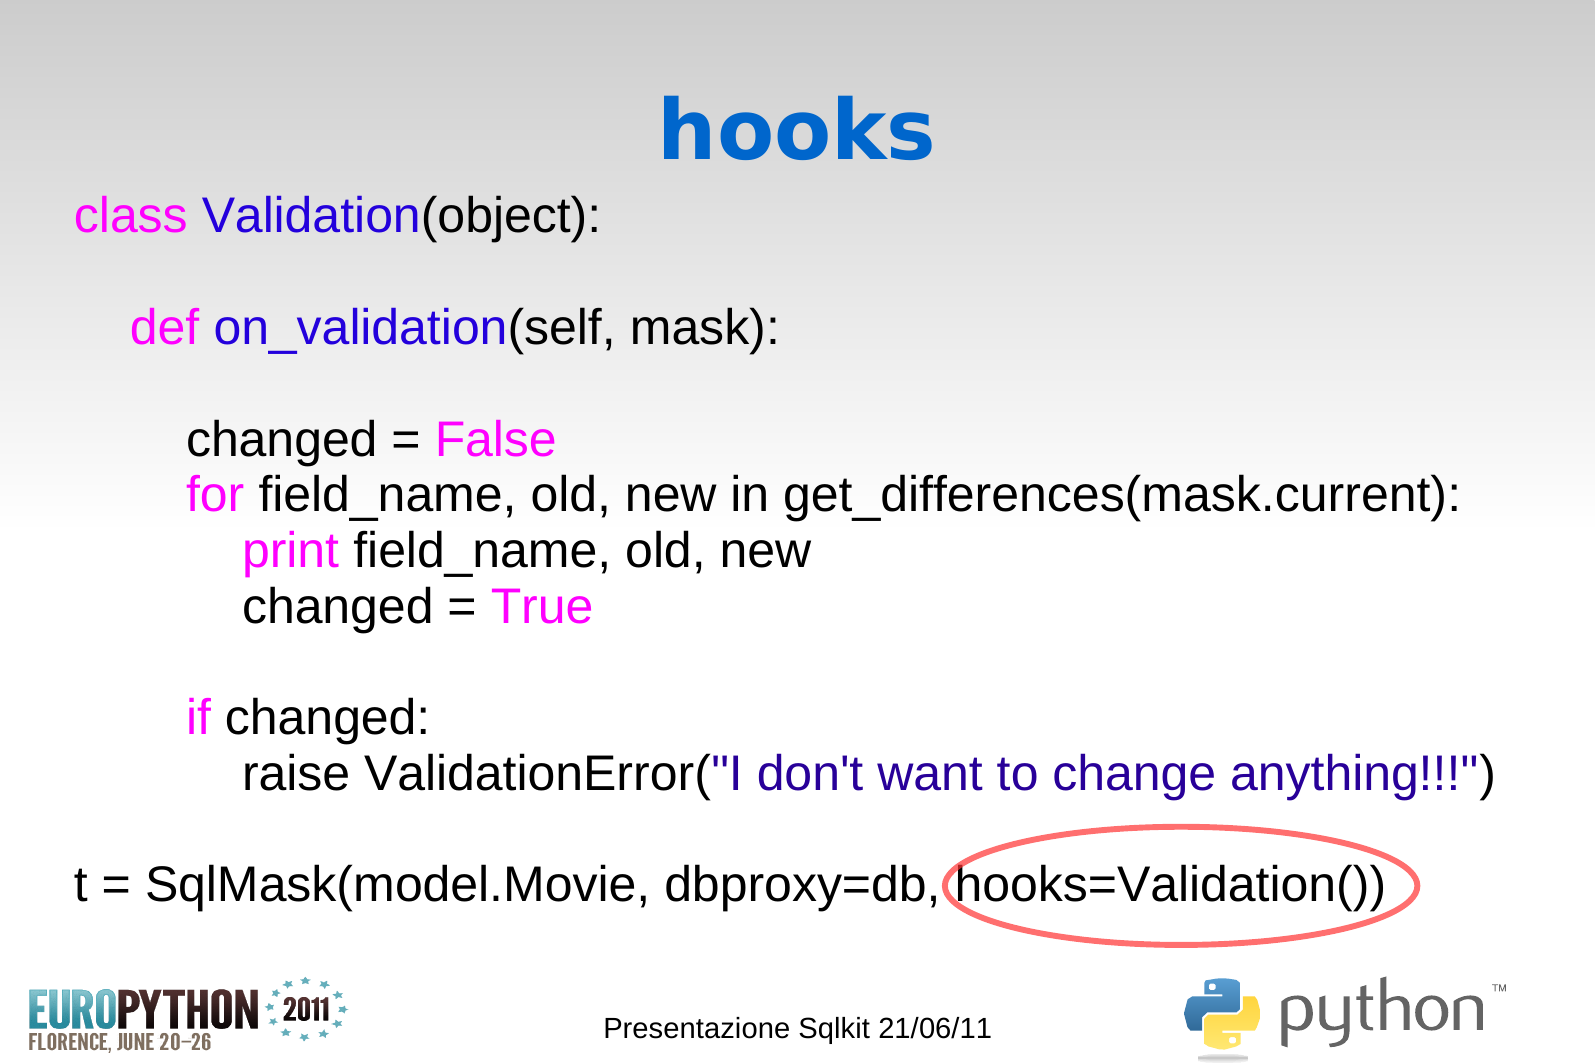

# hooks
class Validation(object):
 def on_validation(self, mask):
 changed = False
 for field_name, old, new in get_differences(mask.current):
 print field_name, old, new
 changed = True
 if changed:
 raise ValidationError("I don't want to change anything!!!")
t = SqlMask(model.Movie, dbproxy=db, hooks=Validation())